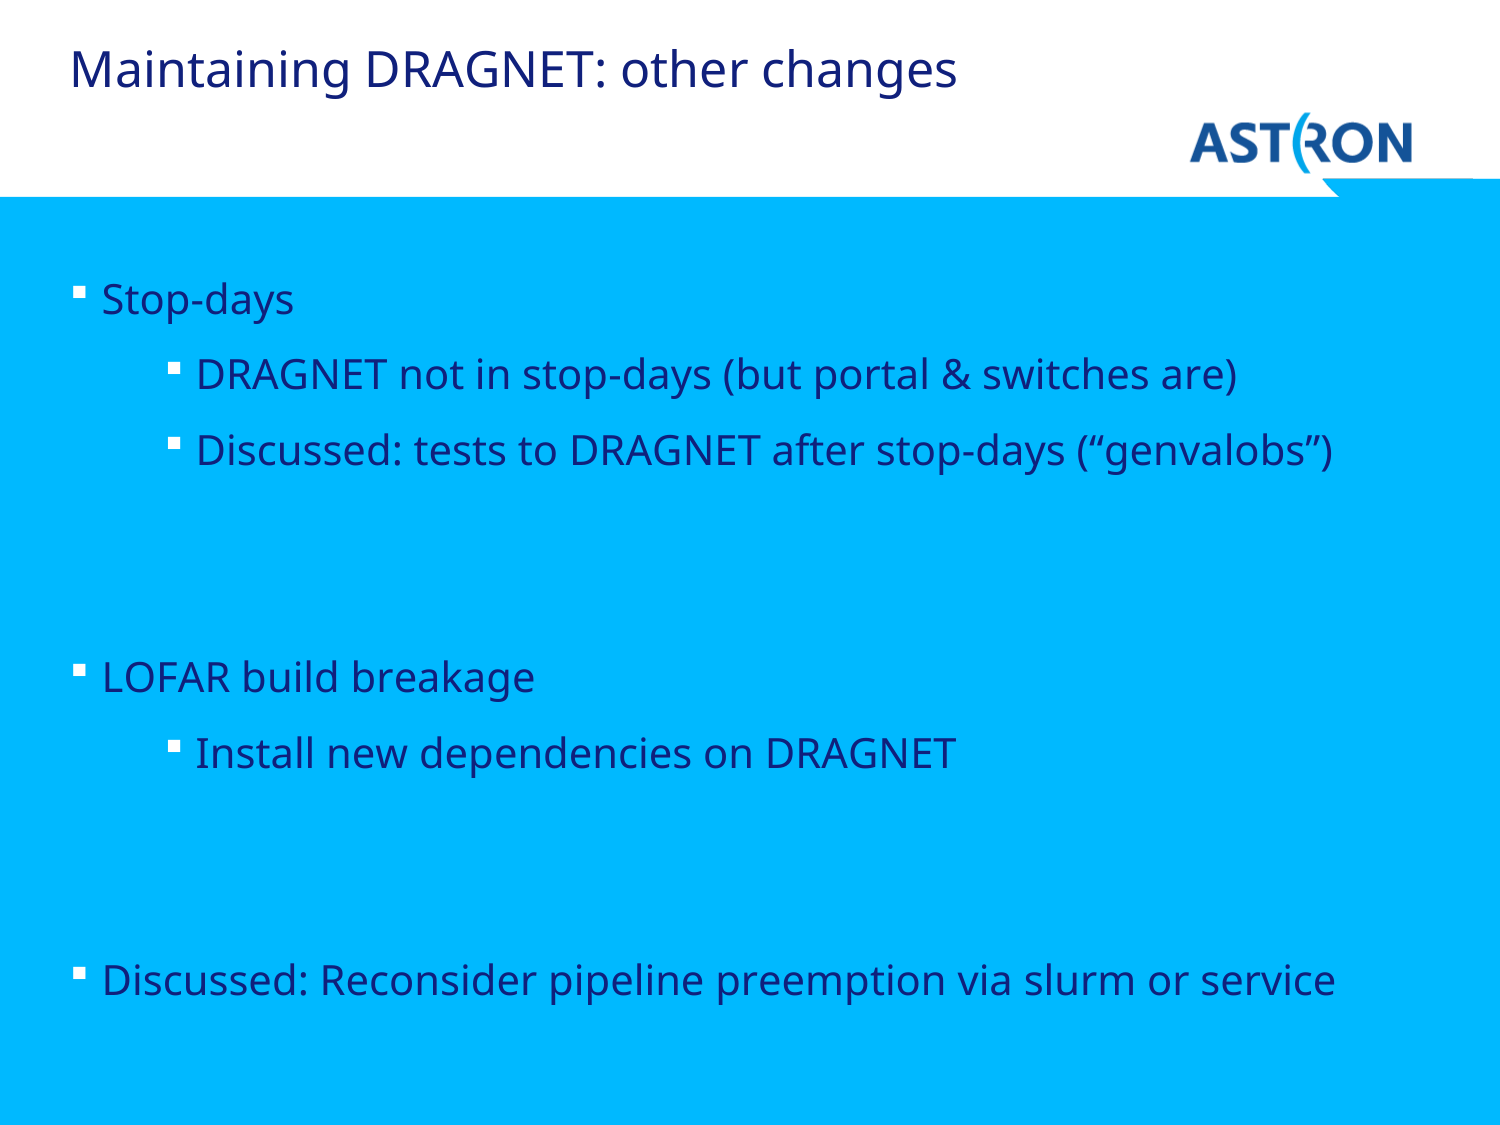

# Maintaining DRAGNET: other changes
Stop-days
DRAGNET not in stop-days (but portal & switches are)
Discussed: tests to DRAGNET after stop-days (“genvalobs”)
LOFAR build breakage
Install new dependencies on DRAGNET
Discussed: Reconsider pipeline preemption via slurm or service
12